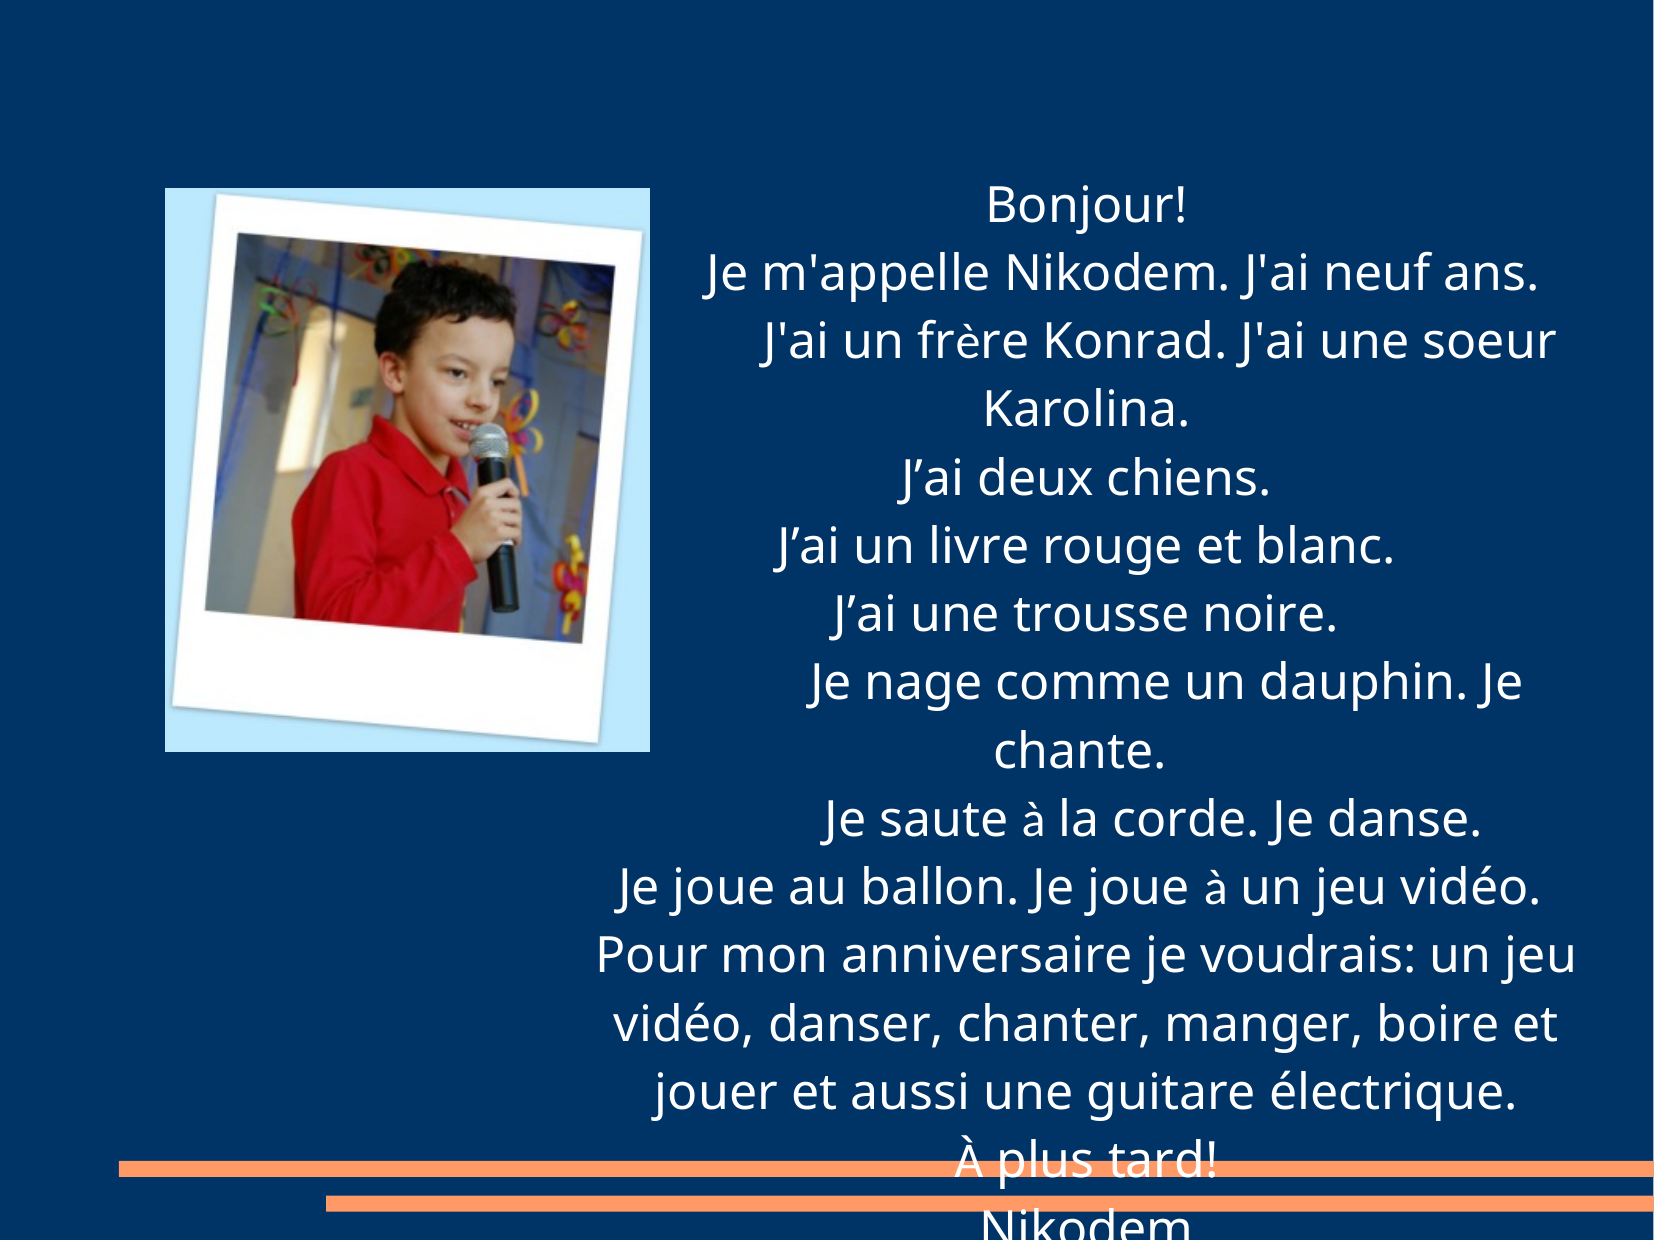

# Bonjour!
	Je m'appelle Nikodem. J'ai neuf ans.
		J'ai un frère Konrad. J'ai une soeur Karolina.
J’ai deux chiens.
J’ai un livre rouge et blanc.
J’ai une trousse noire.
		 Je nage comme un dauphin. Je chante.
		Je saute à la corde. Je danse.
Je joue au ballon. Je joue à un jeu vidéo.
Pour mon anniversaire je voudrais: un jeu vidéo, danser, chanter, manger, boire et jouer et aussi une guitare électrique.
À plus tard!
Nikodem